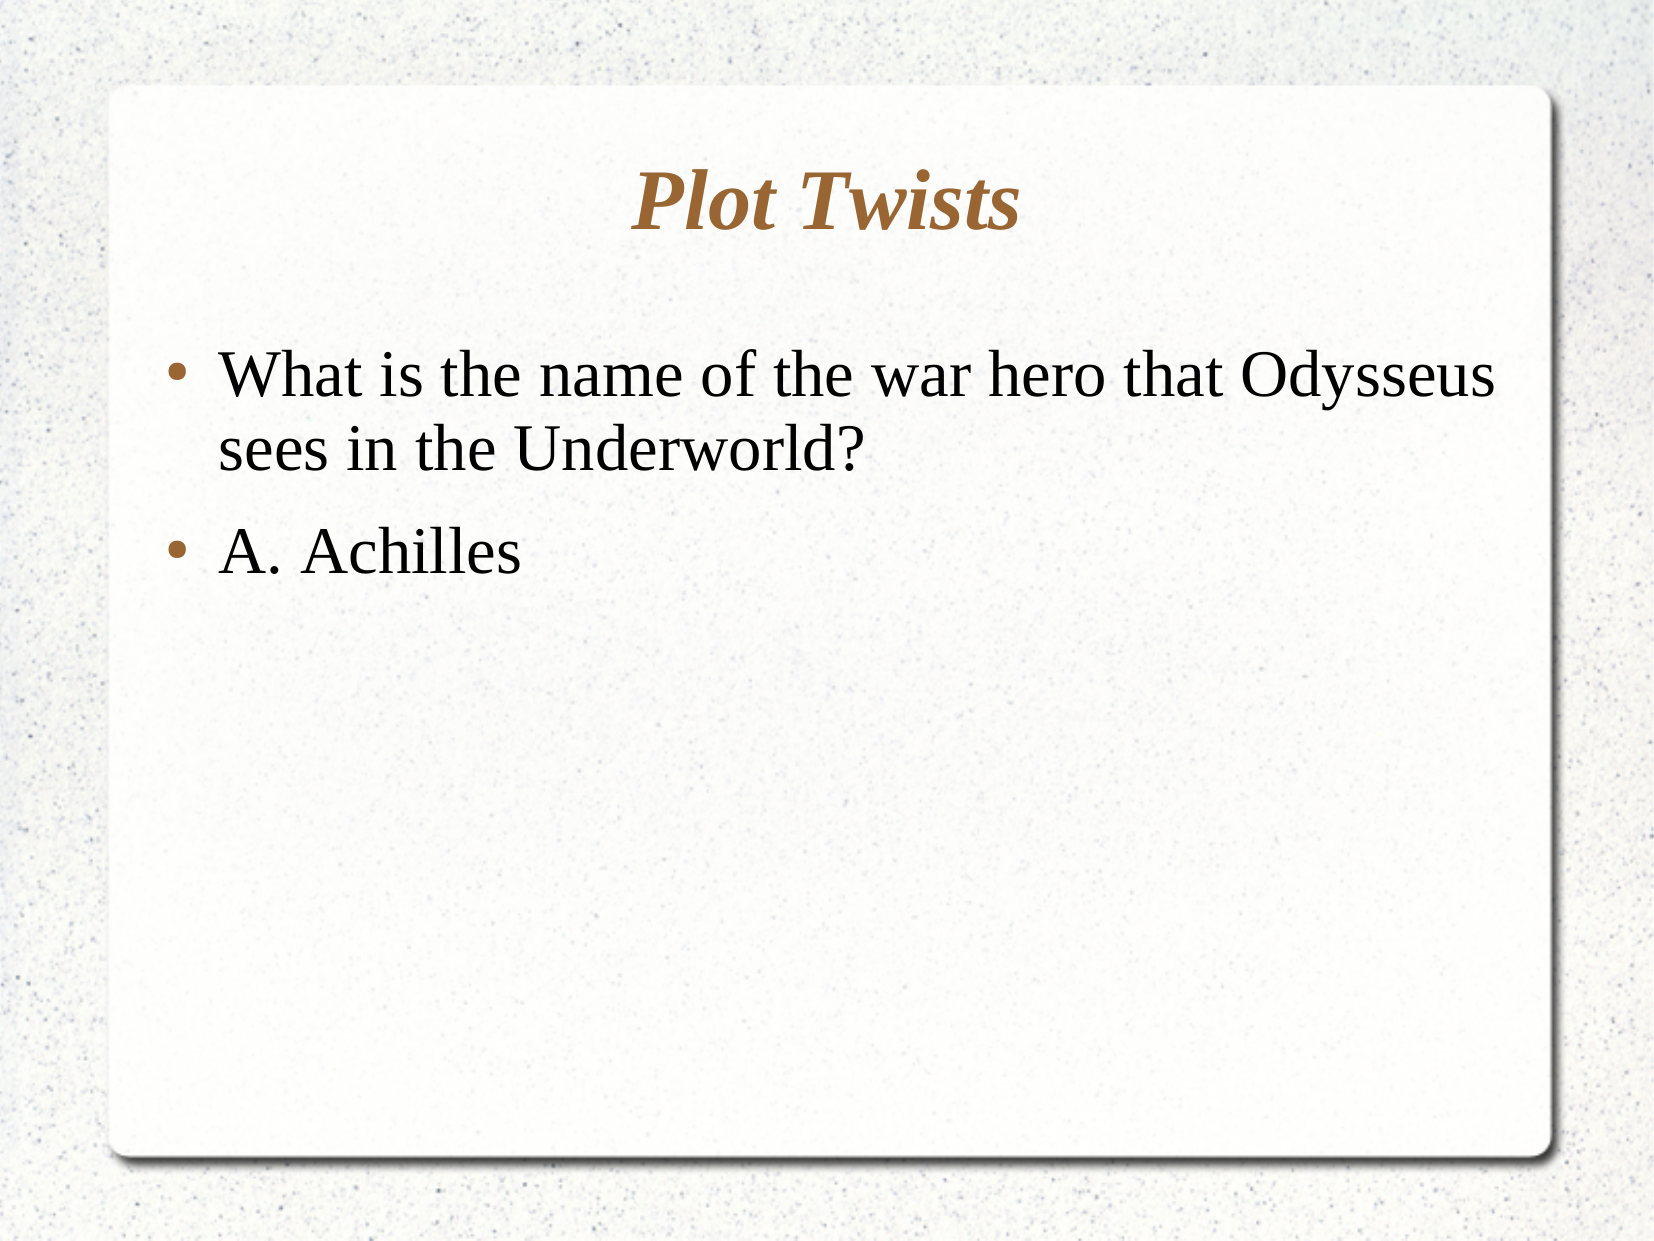

# Plot Twists
What is the name of the war hero that Odysseus sees in the Underworld?
A. Achilles